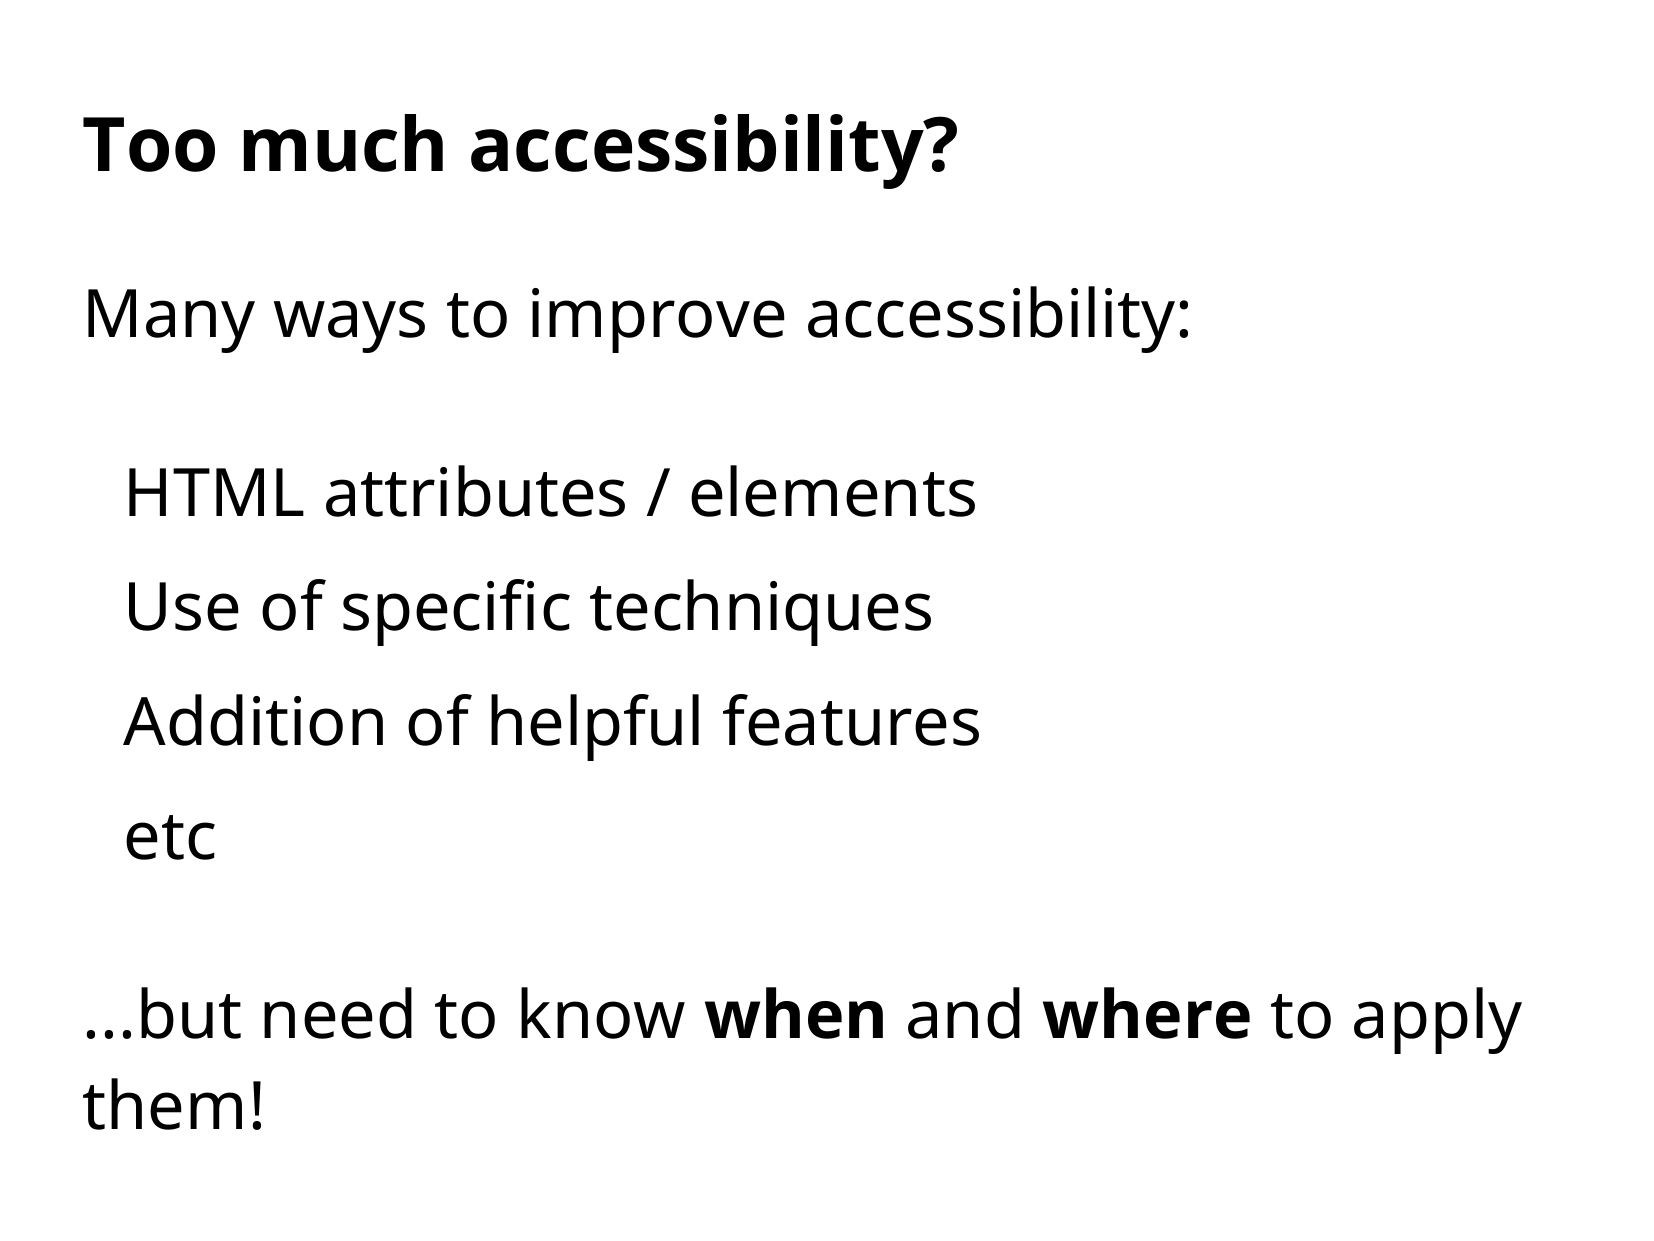

# Too much accessibility?
Many ways to improve accessibility:
HTML attributes / elements
Use of specific techniques
Addition of helpful features
etc
...but need to know when and where to apply them!